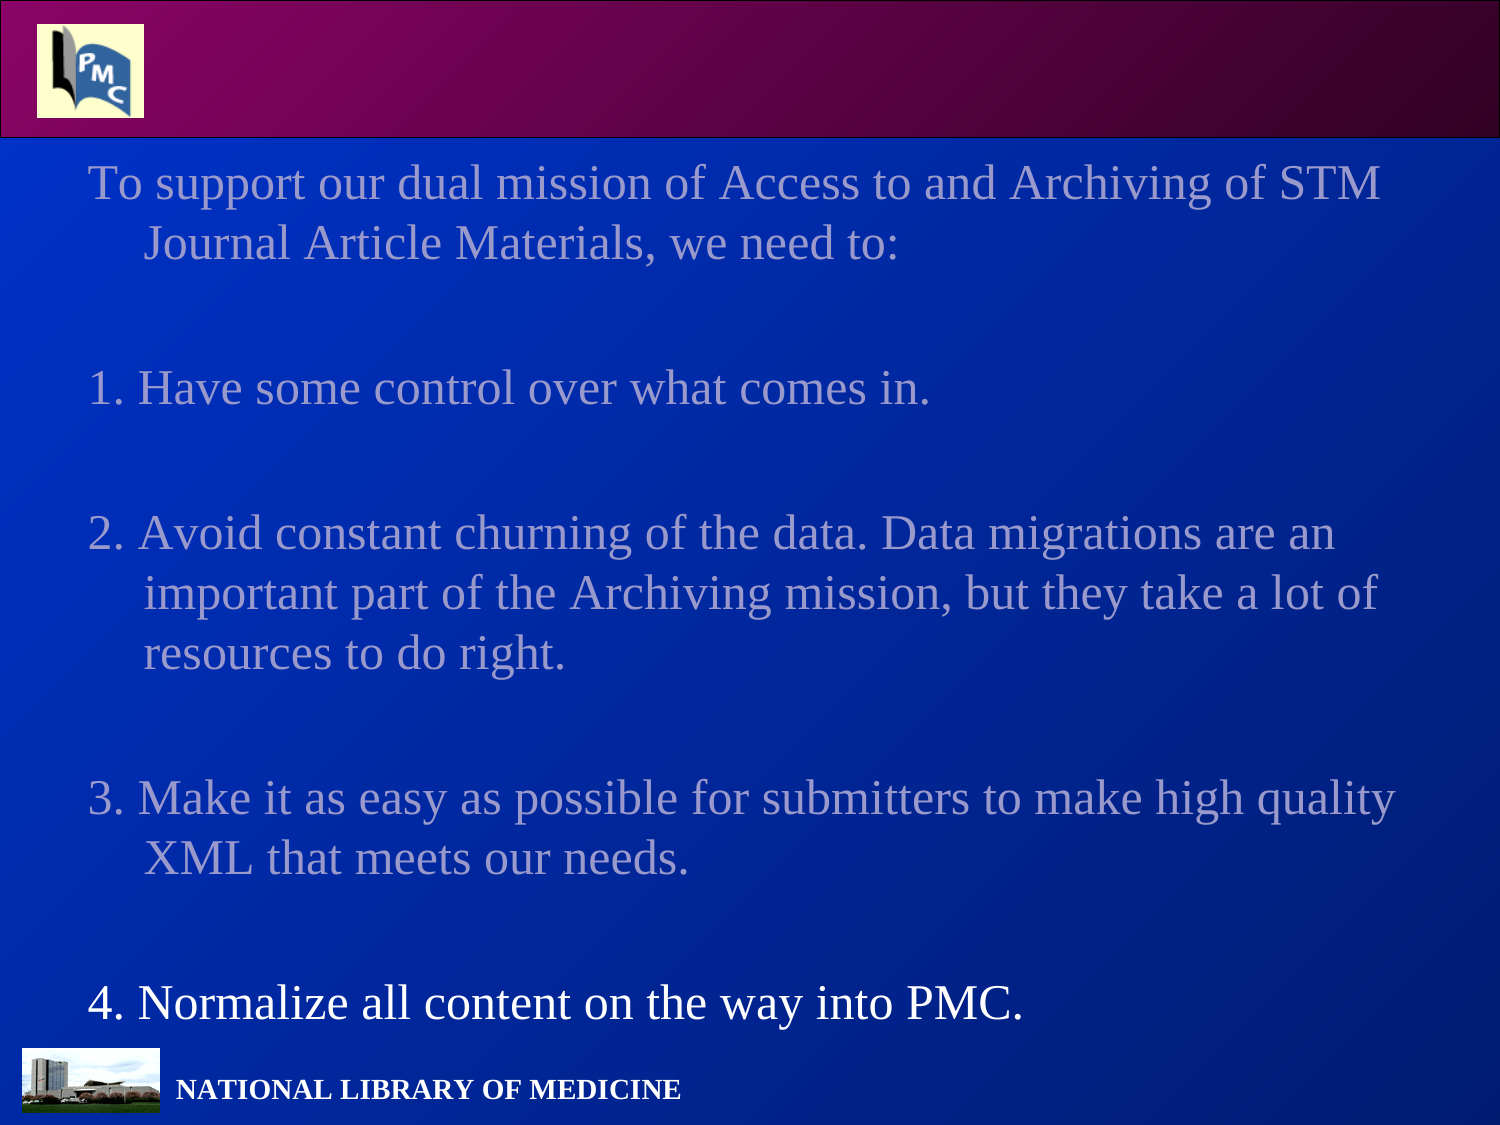

#
To support our dual mission of Access to and Archiving of STM Journal Article Materials, we need to:
1. Have some control over what comes in.
2. Avoid constant churning of the data. Data migrations are an important part of the Archiving mission, but they take a lot of resources to do right.
3. Make it as easy as possible for submitters to make high quality XML that meets our needs.
4. Normalize all content on the way into PMC.